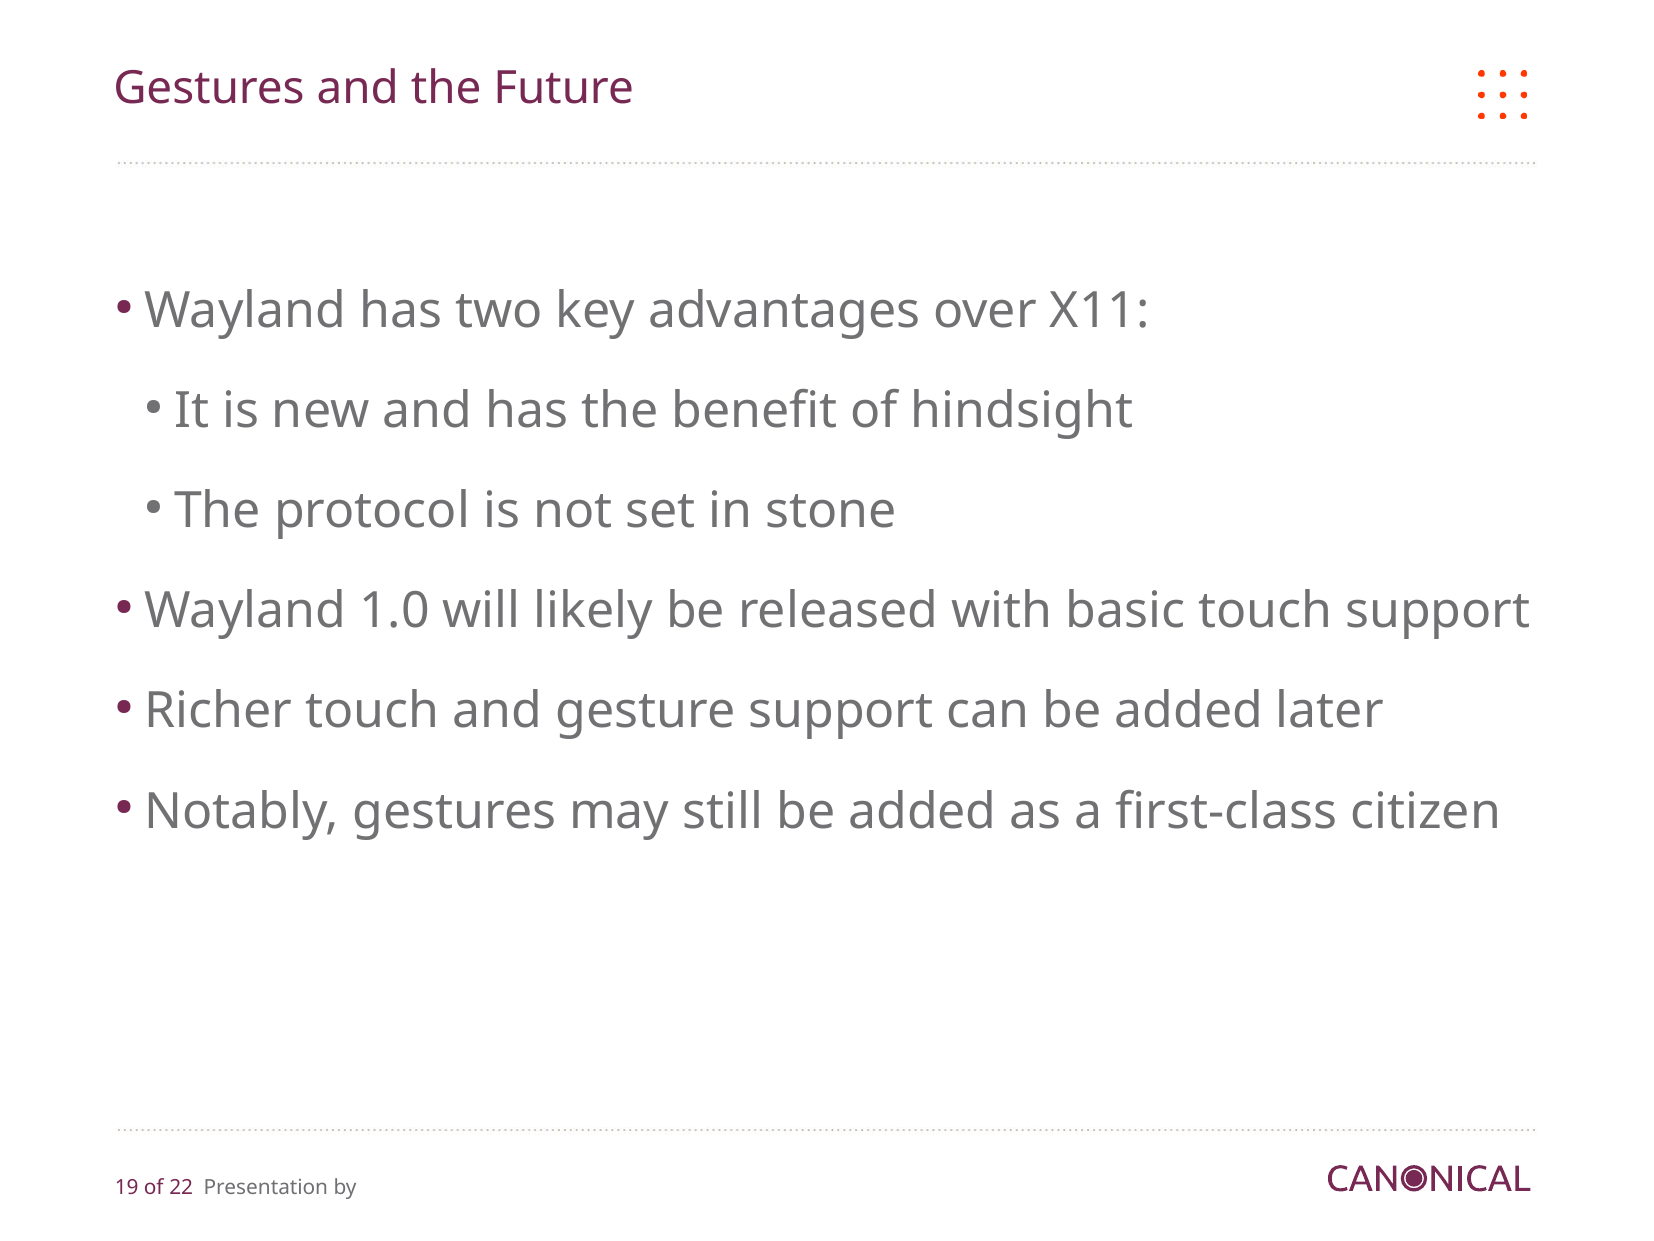

# Gestures and the Future
Wayland has two key advantages over X11:
It is new and has the benefit of hindsight
The protocol is not set in stone
Wayland 1.0 will likely be released with basic touch support
Richer touch and gesture support can be added later
Notably, gestures may still be added as a first-class citizen